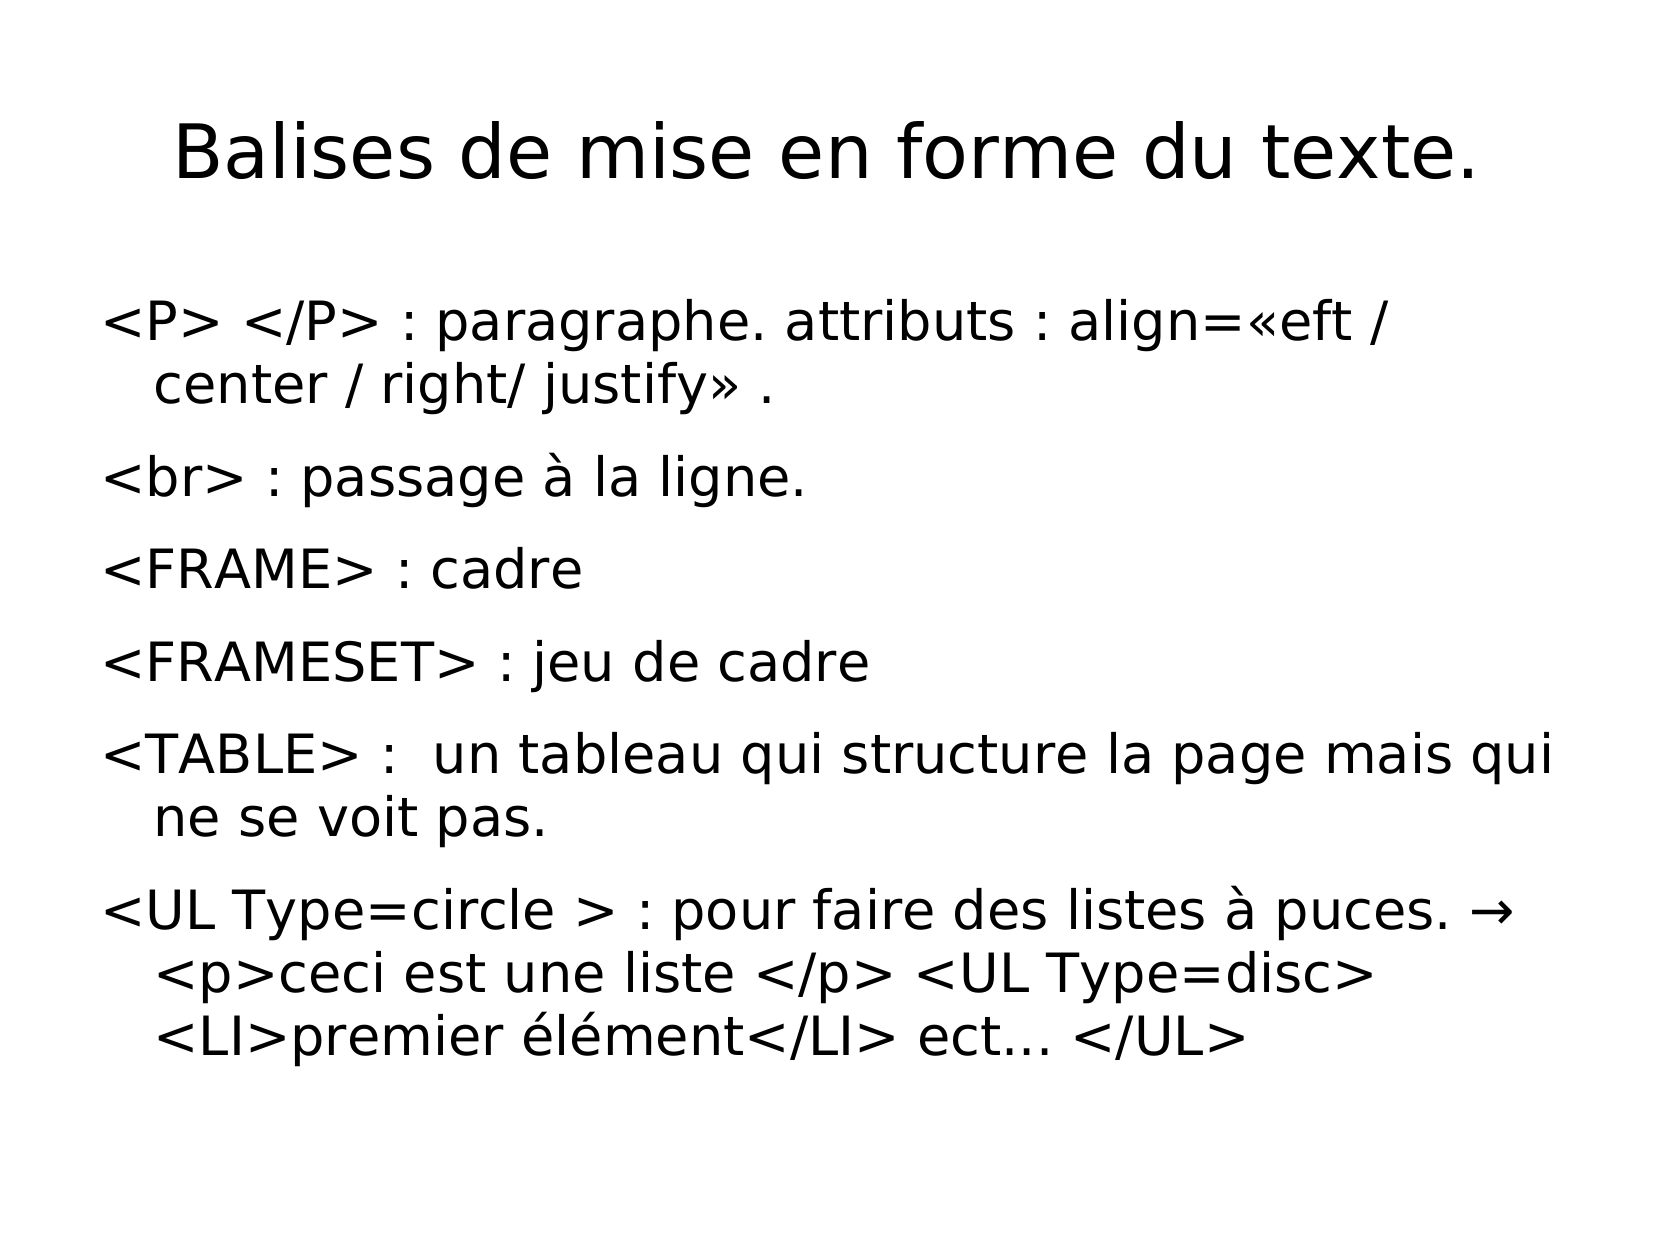

# Balises de mise en forme du texte.
<P> </P> : paragraphe. attributs : align=«eft / center / right/ justify» .
<br> : passage à la ligne.
<FRAME> : cadre
<FRAMESET> : jeu de cadre
<TABLE> : un tableau qui structure la page mais qui ne se voit pas.
<UL Type=circle > : pour faire des listes à puces. → <p>ceci est une liste </p> <UL Type=disc> <LI>premier élément</LI> ect... </UL>